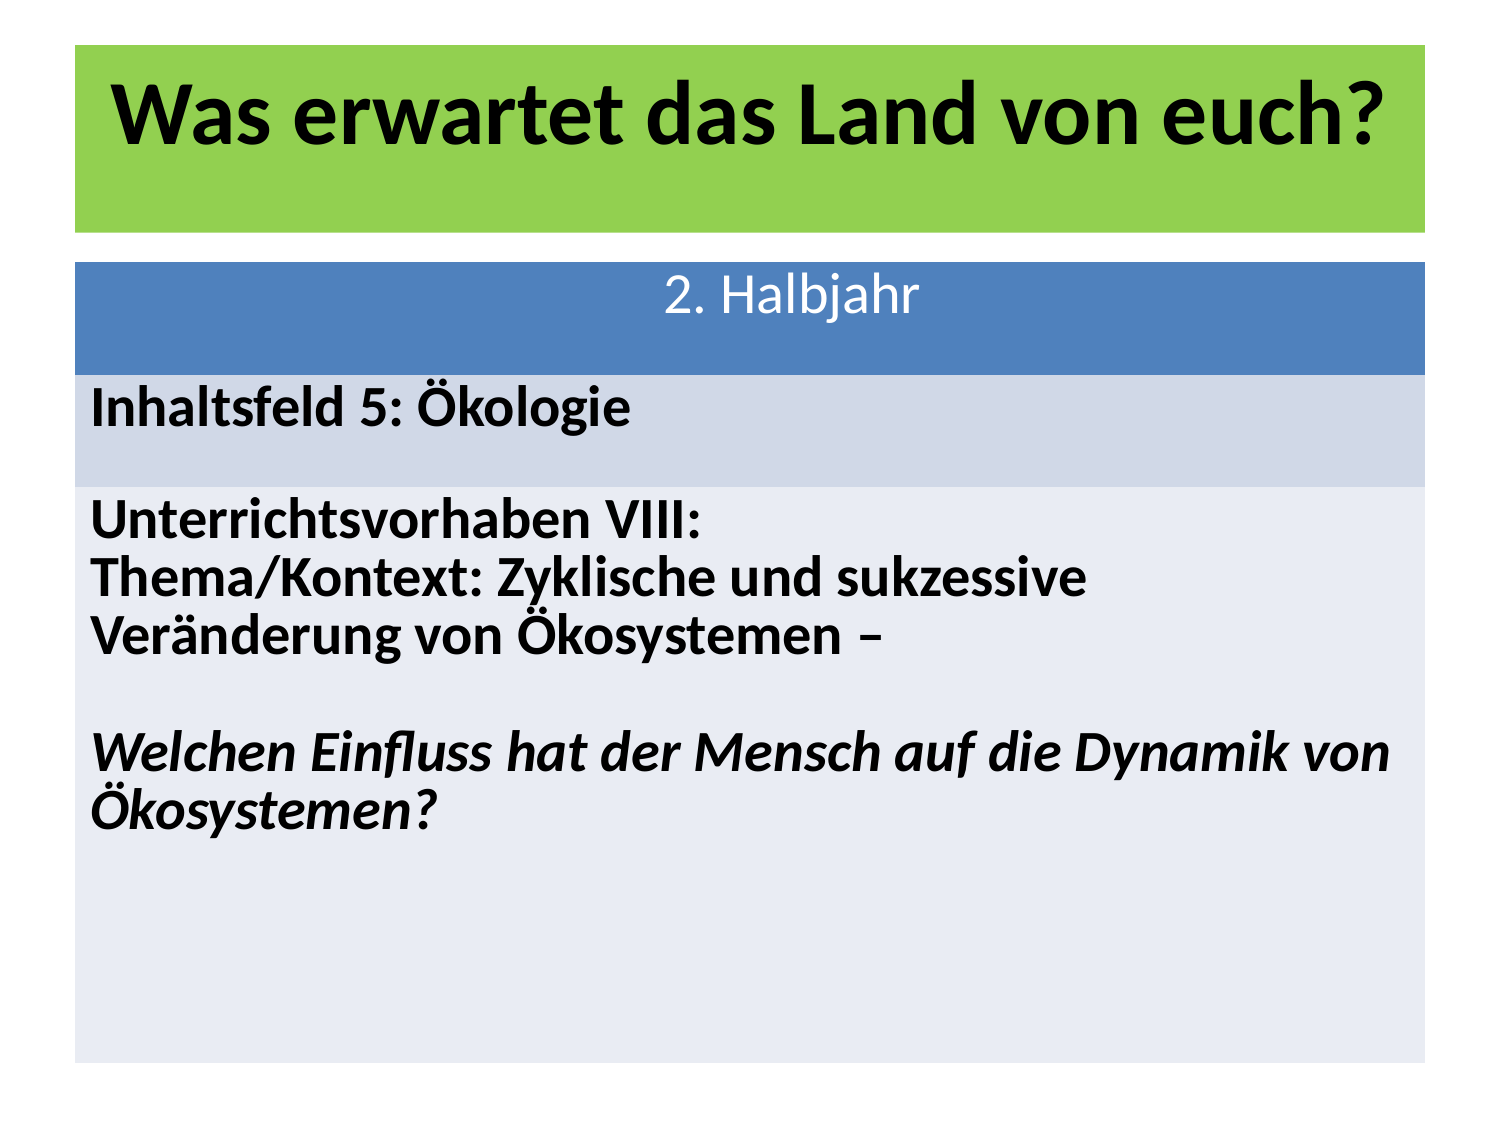

# Was erwartet das Land von euch?
| 2. Halbjahr |
| --- |
| Inhaltsfeld 5: Ökologie |
| Unterrichtsvorhaben VIII: Thema/Kontext: Zyklische und sukzessive Veränderung von Ökosystemen – Welchen Einfluss hat der Mensch auf die Dynamik von Ökosystemen? |